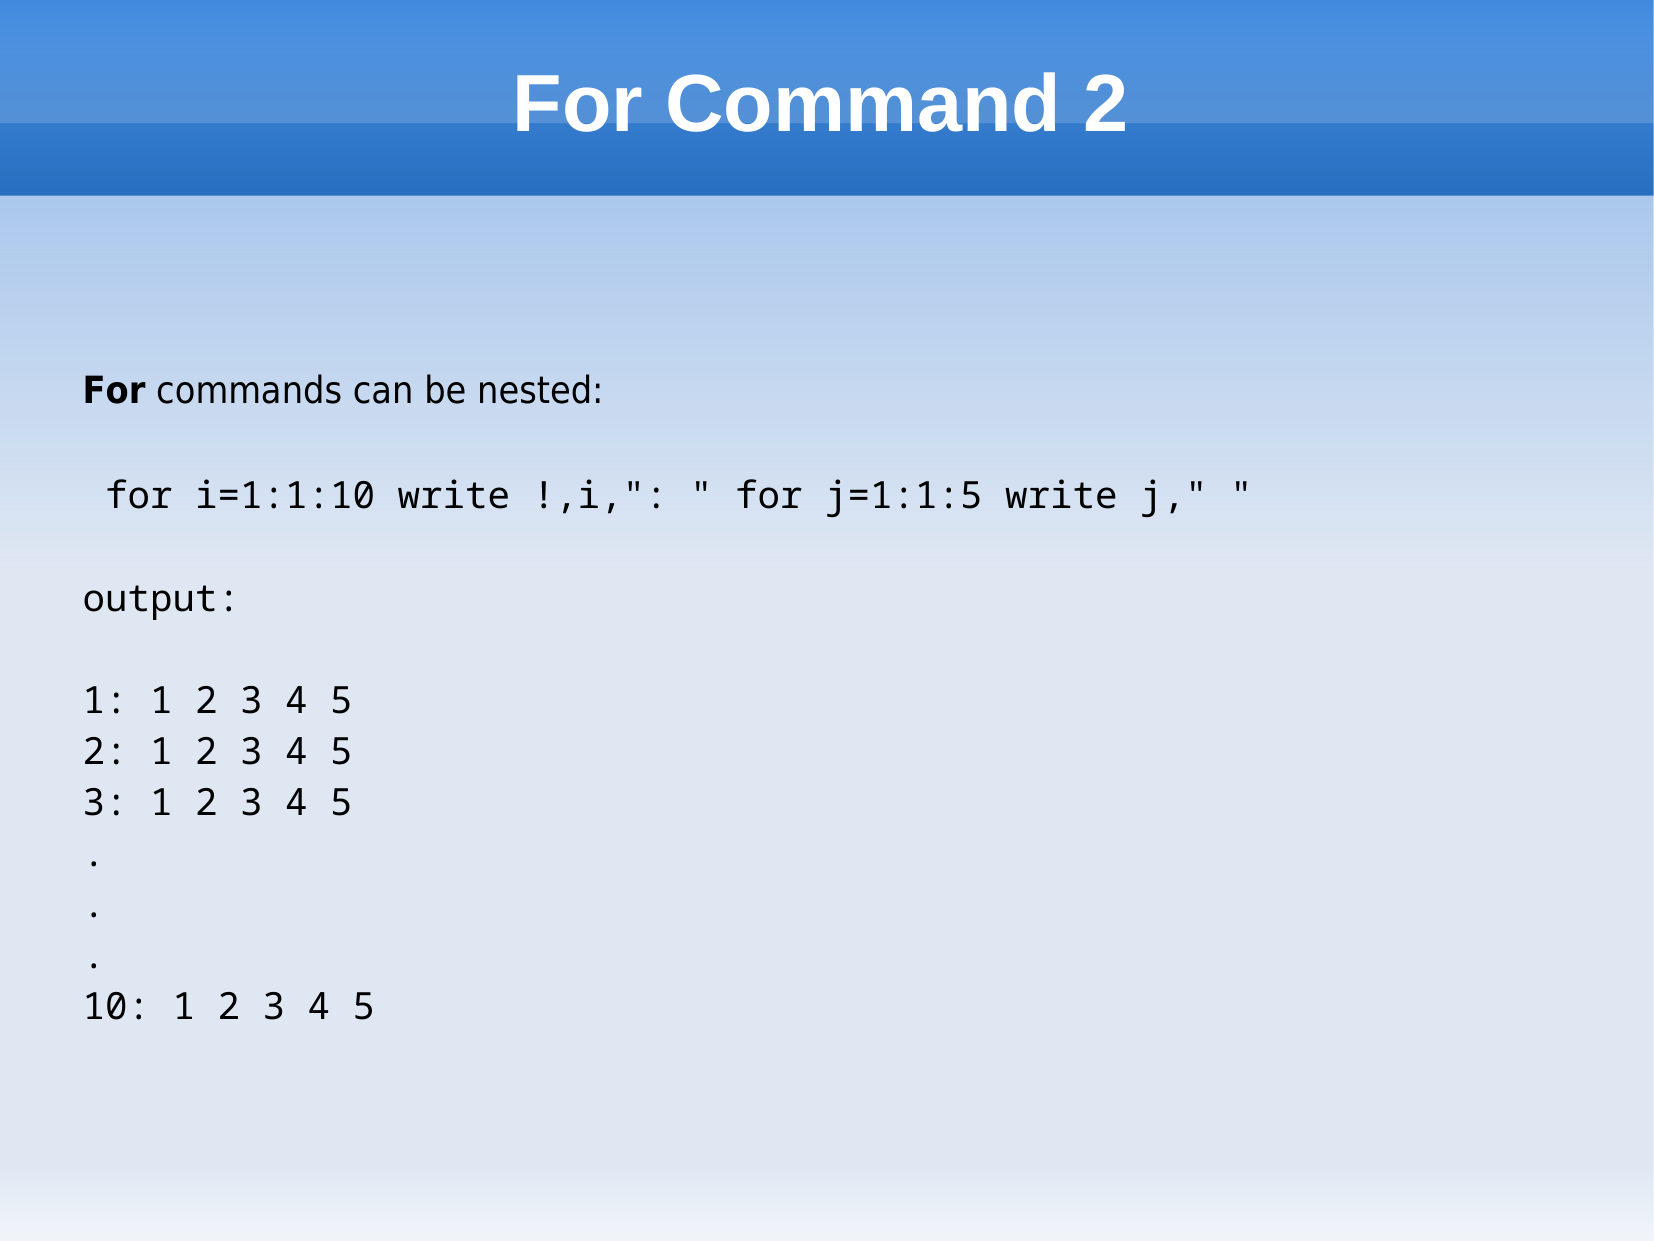

# For Command 2
For commands can be nested:
 for i=1:1:10 write !,i,": " for j=1:1:5 write j," "
output:
1: 1 2 3 4 5
2: 1 2 3 4 5
3: 1 2 3 4 5
.
.
.
10: 1 2 3 4 5